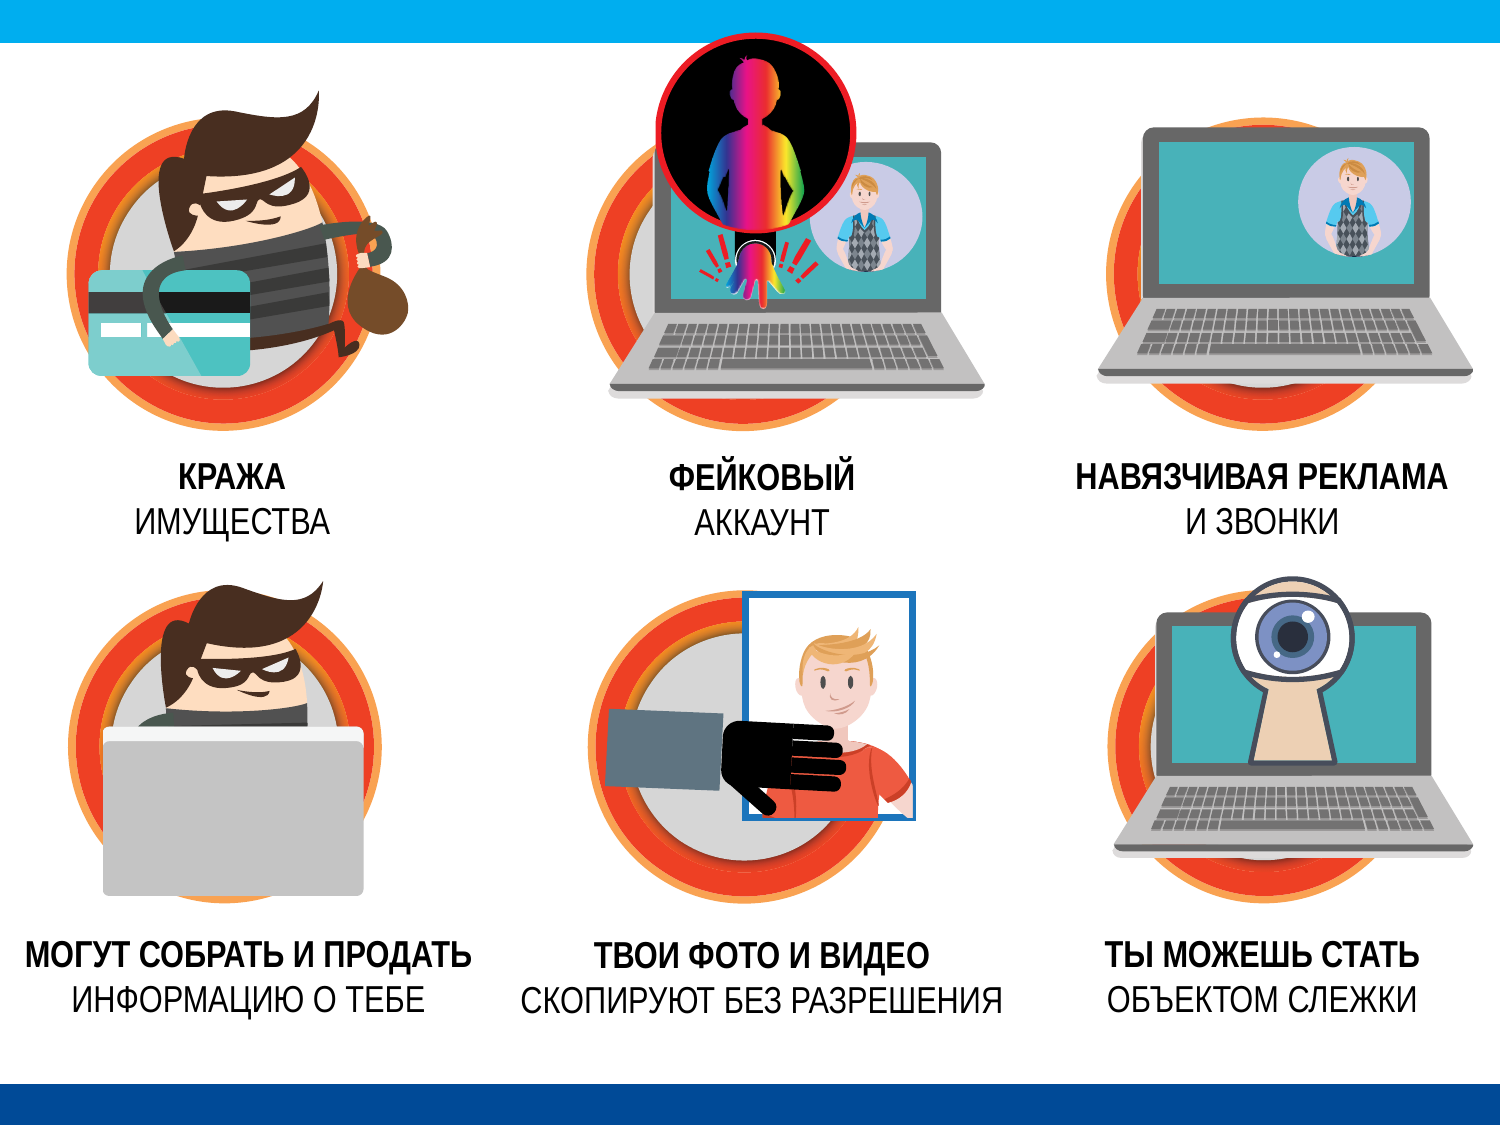

КРАЖА
ИМУЩЕСТВА
НАВЯЗЧИВАЯ РЕКЛАМА
И ЗВОНКИ
ФЕЙКОВЫЙ
АККАУНТ
МОГУТ СОБРАТЬ И ПРОДАТЬ
ИНФОРМАЦИЮ О ТЕБЕ
ТЫ МОЖЕШЬ СТАТЬ
ОБЪЕКТОМ СЛЕЖКИ
ТВОИ ФОТО И ВИДЕО
СКОПИРУЮТ БЕЗ РАЗРЕШЕНИЯ